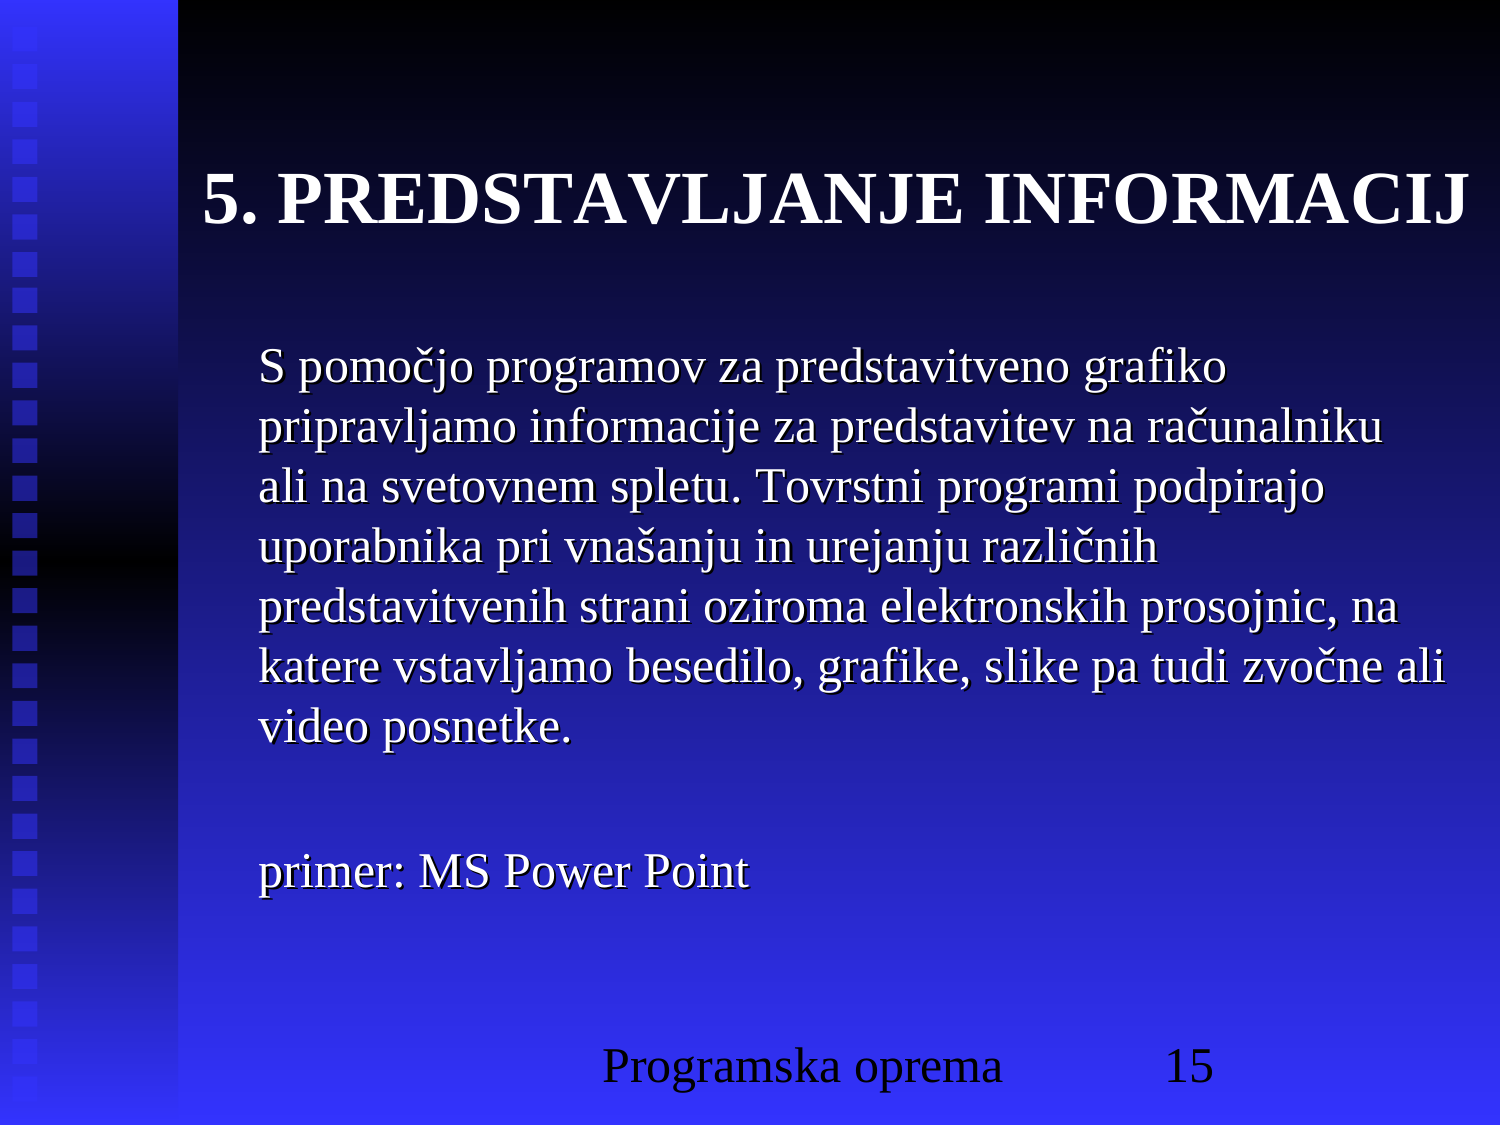

# 5. PREDSTAVLJANJE INFORMACIJ
S pomočjo programov za predstavitveno grafiko pripravljamo informacije za predstavitev na računalniku ali na svetovnem spletu. Tovrstni programi podpirajo uporabnika pri vnašanju in urejanju različnih predstavitvenih strani oziroma elektronskih prosojnic, na katere vstavljamo besedilo, grafike, slike pa tudi zvočne ali video posnetke.
primer: MS Power Point
Programska oprema
15